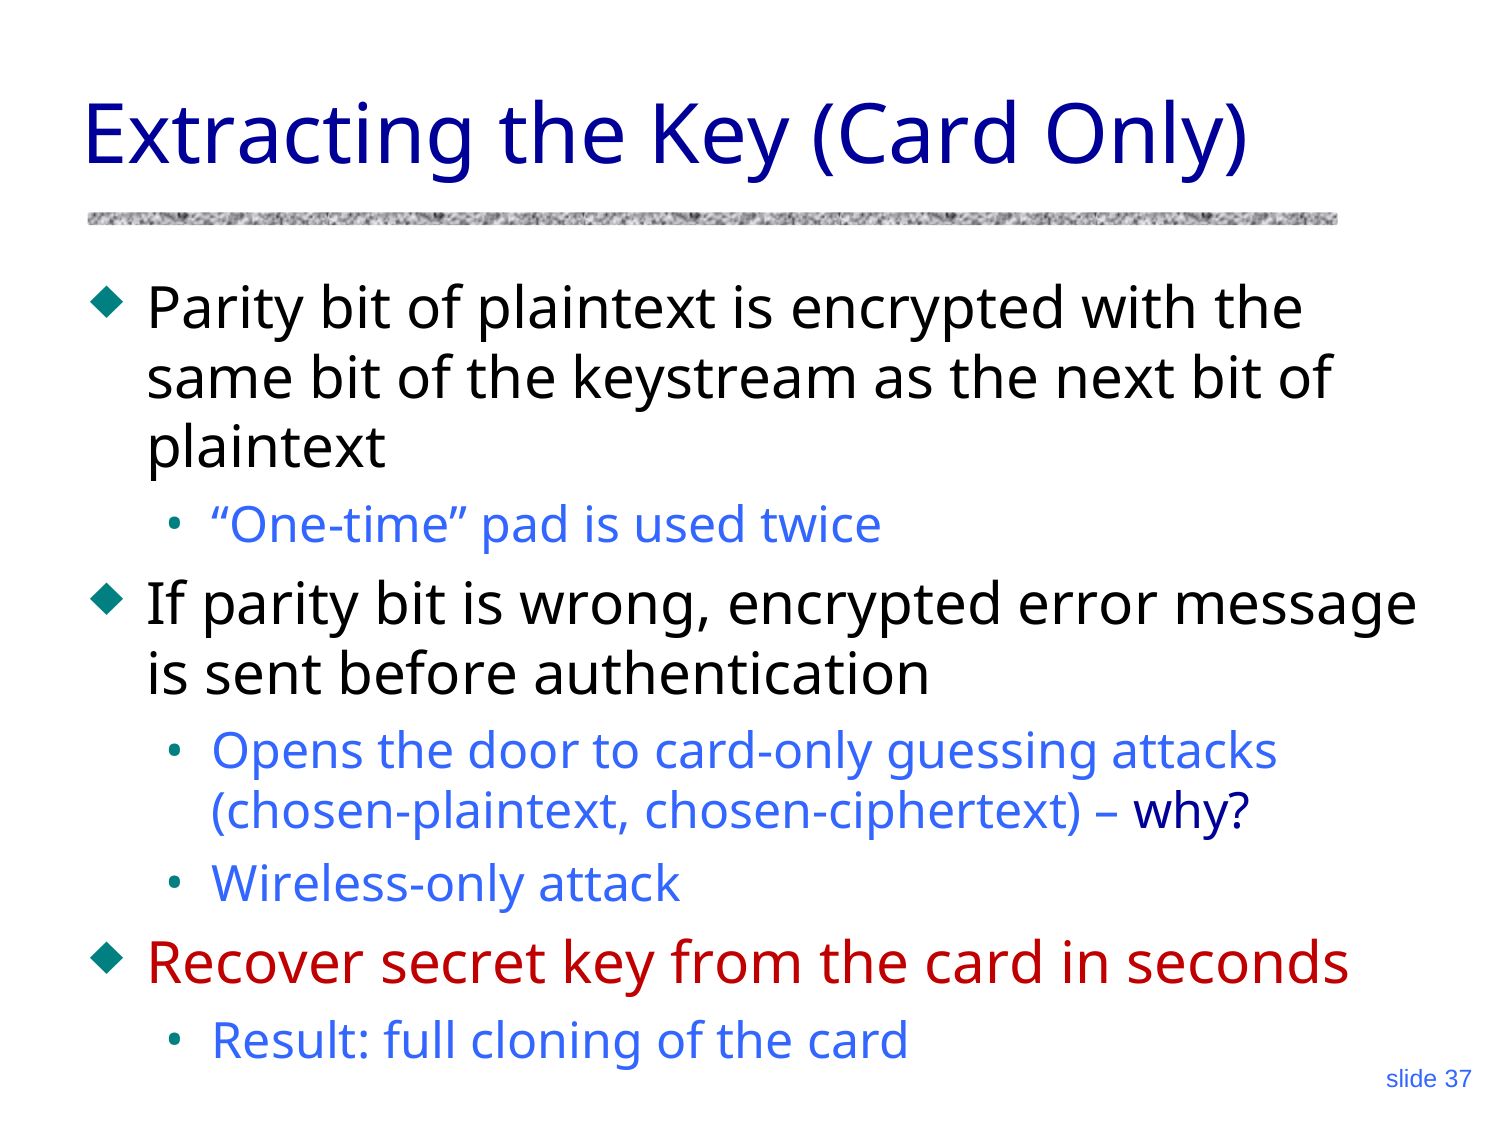

# Extracting the Key (Card Only)
Parity bit of plaintext is encrypted with the same bit of the keystream as the next bit of plaintext
“One-time” pad is used twice
If parity bit is wrong, encrypted error message is sent before authentication
Opens the door to card-only guessing attacks (chosen-plaintext, chosen-ciphertext) – why?
Wireless-only attack
Recover secret key from the card in seconds
Result: full cloning of the card
slide